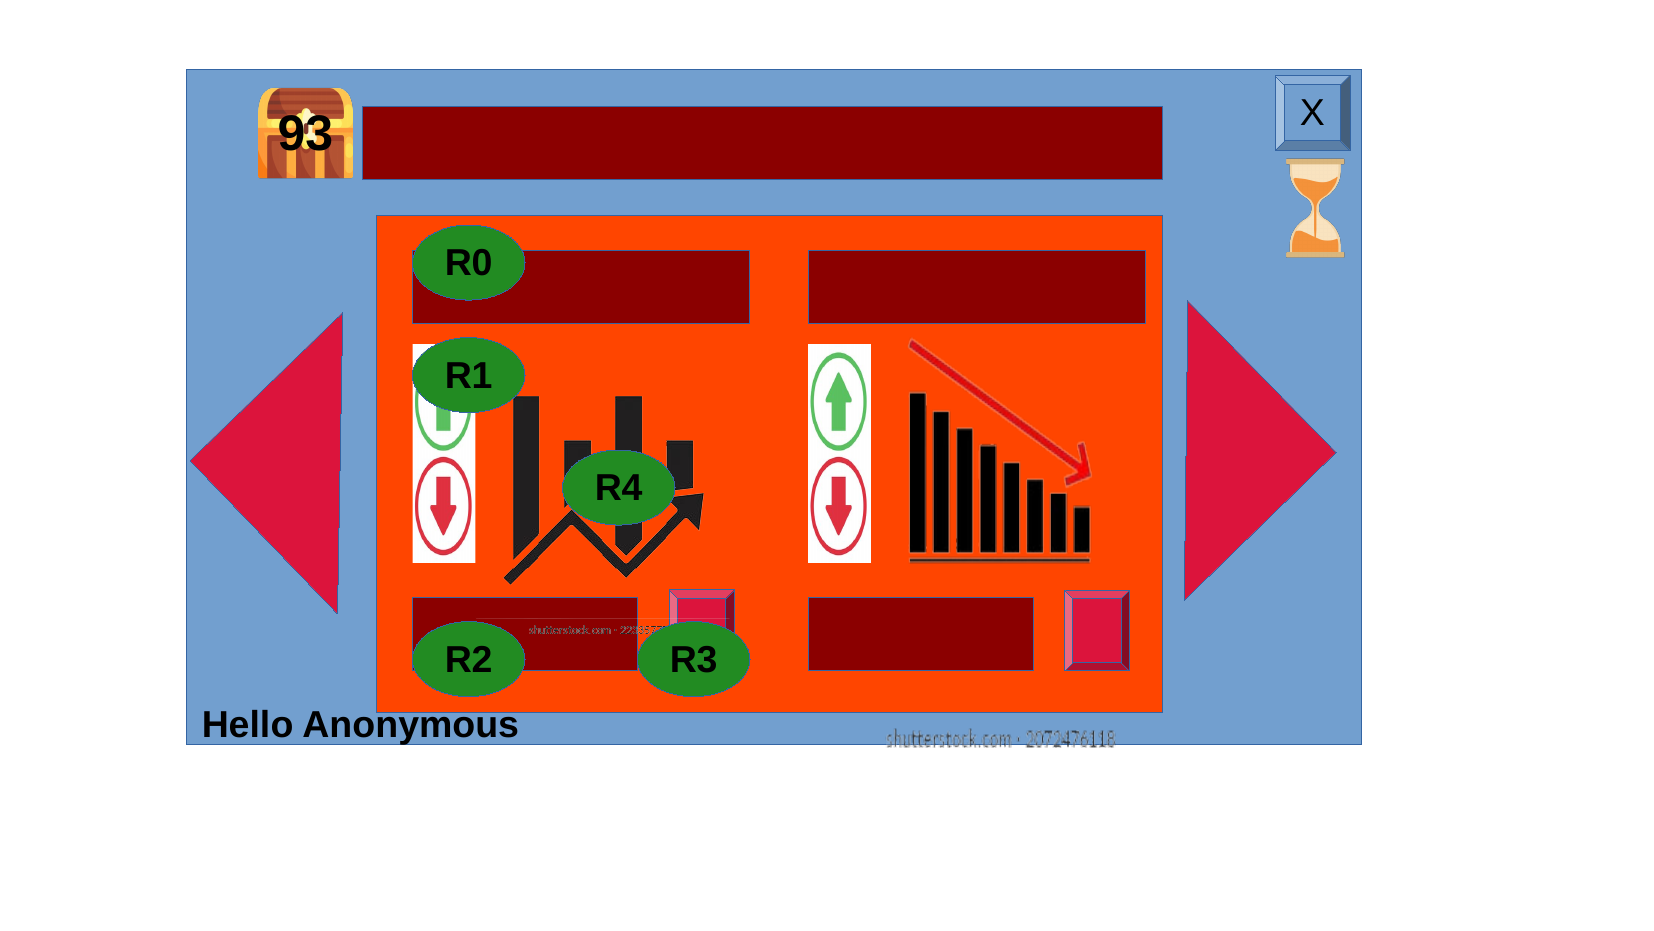

93
X
R0
R1
R4
R2
R3
Hello Anonymous